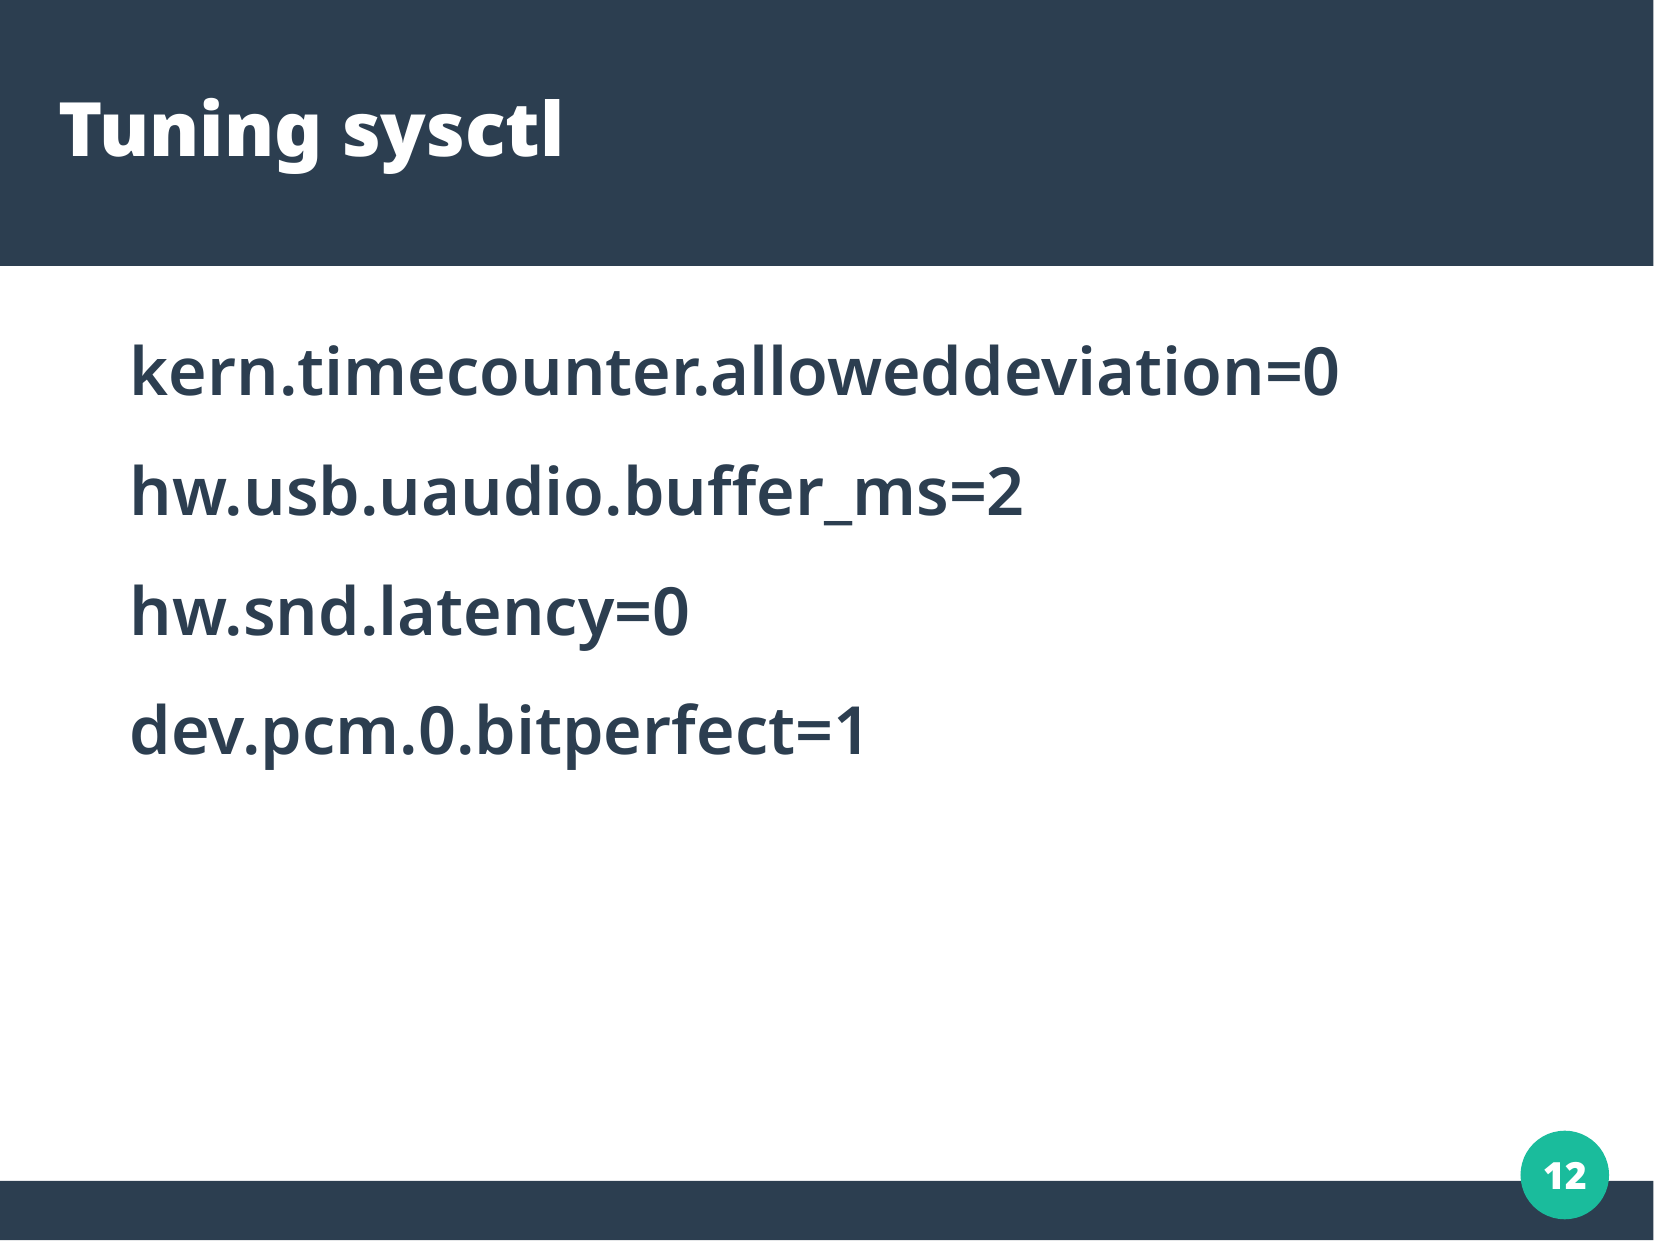

# Tuning sysctl
kern.timecounter.alloweddeviation=0
hw.usb.uaudio.buffer_ms=2
hw.snd.latency=0
dev.pcm.0.bitperfect=1
12